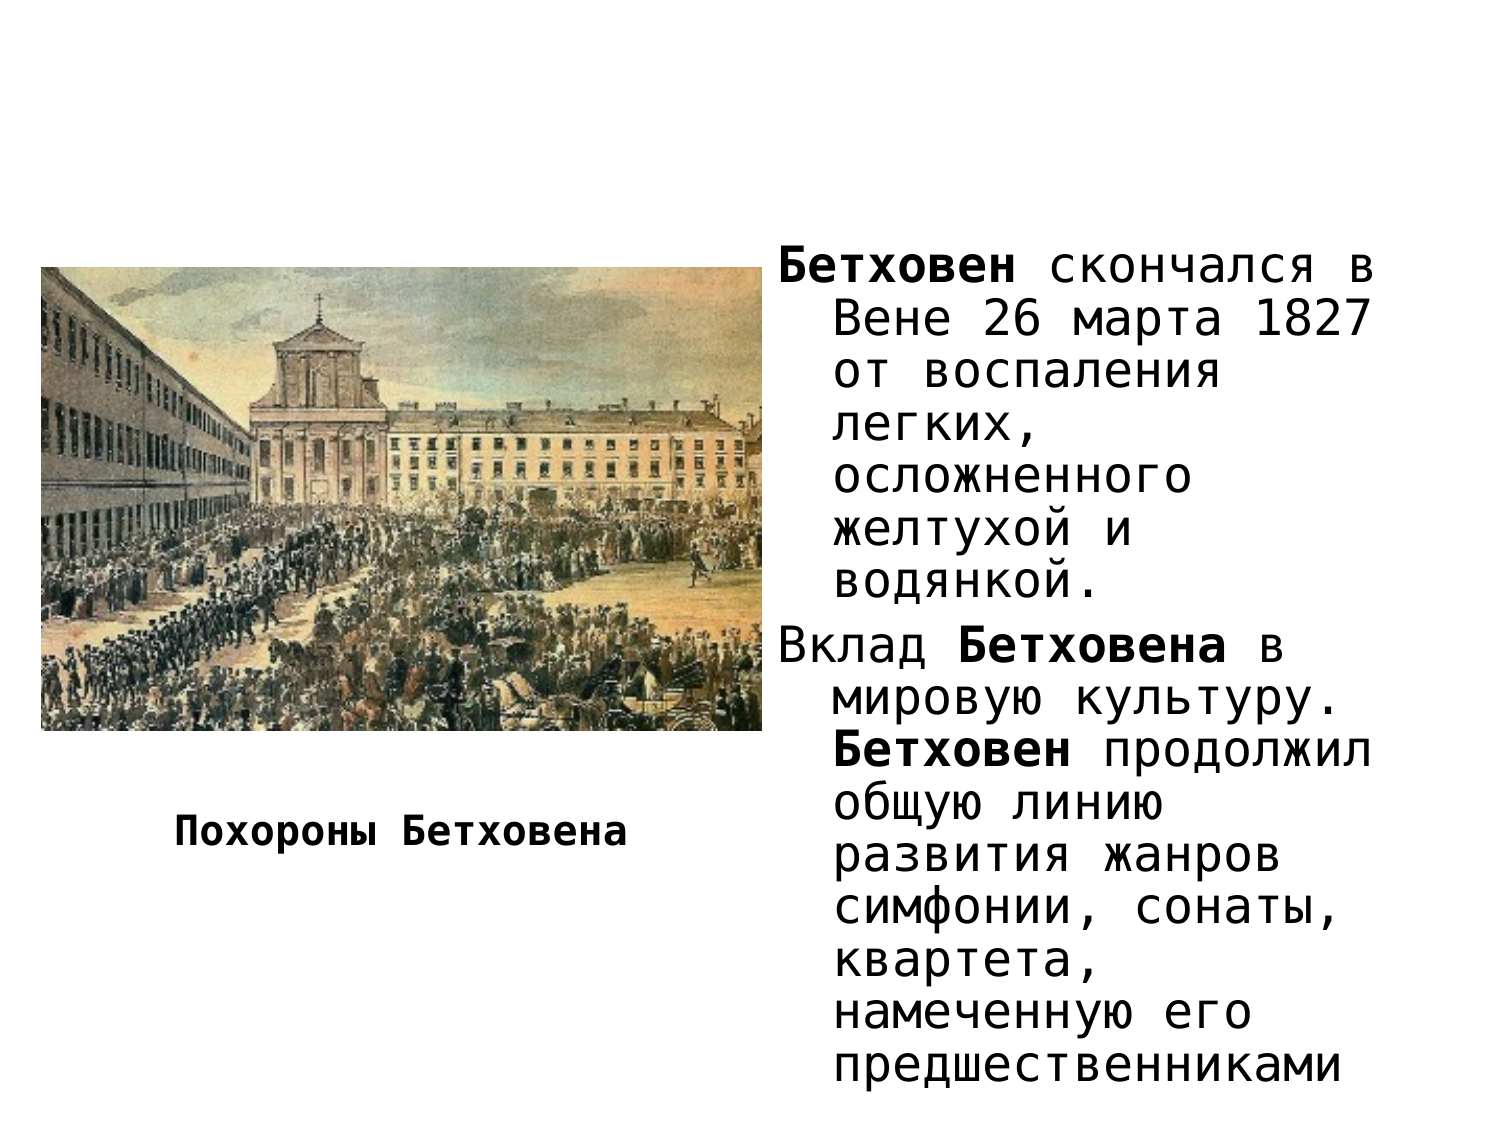

#
Бетховен скончался в Вене 26 марта 1827 от воспаления легких, осложненного желтухой и водянкой.
Вклад Бетховена в мировую культуру. Бетховен продолжил общую линию развития жанров симфонии, сонаты, квартета, намеченную его предшественниками
Похороны Бетховена